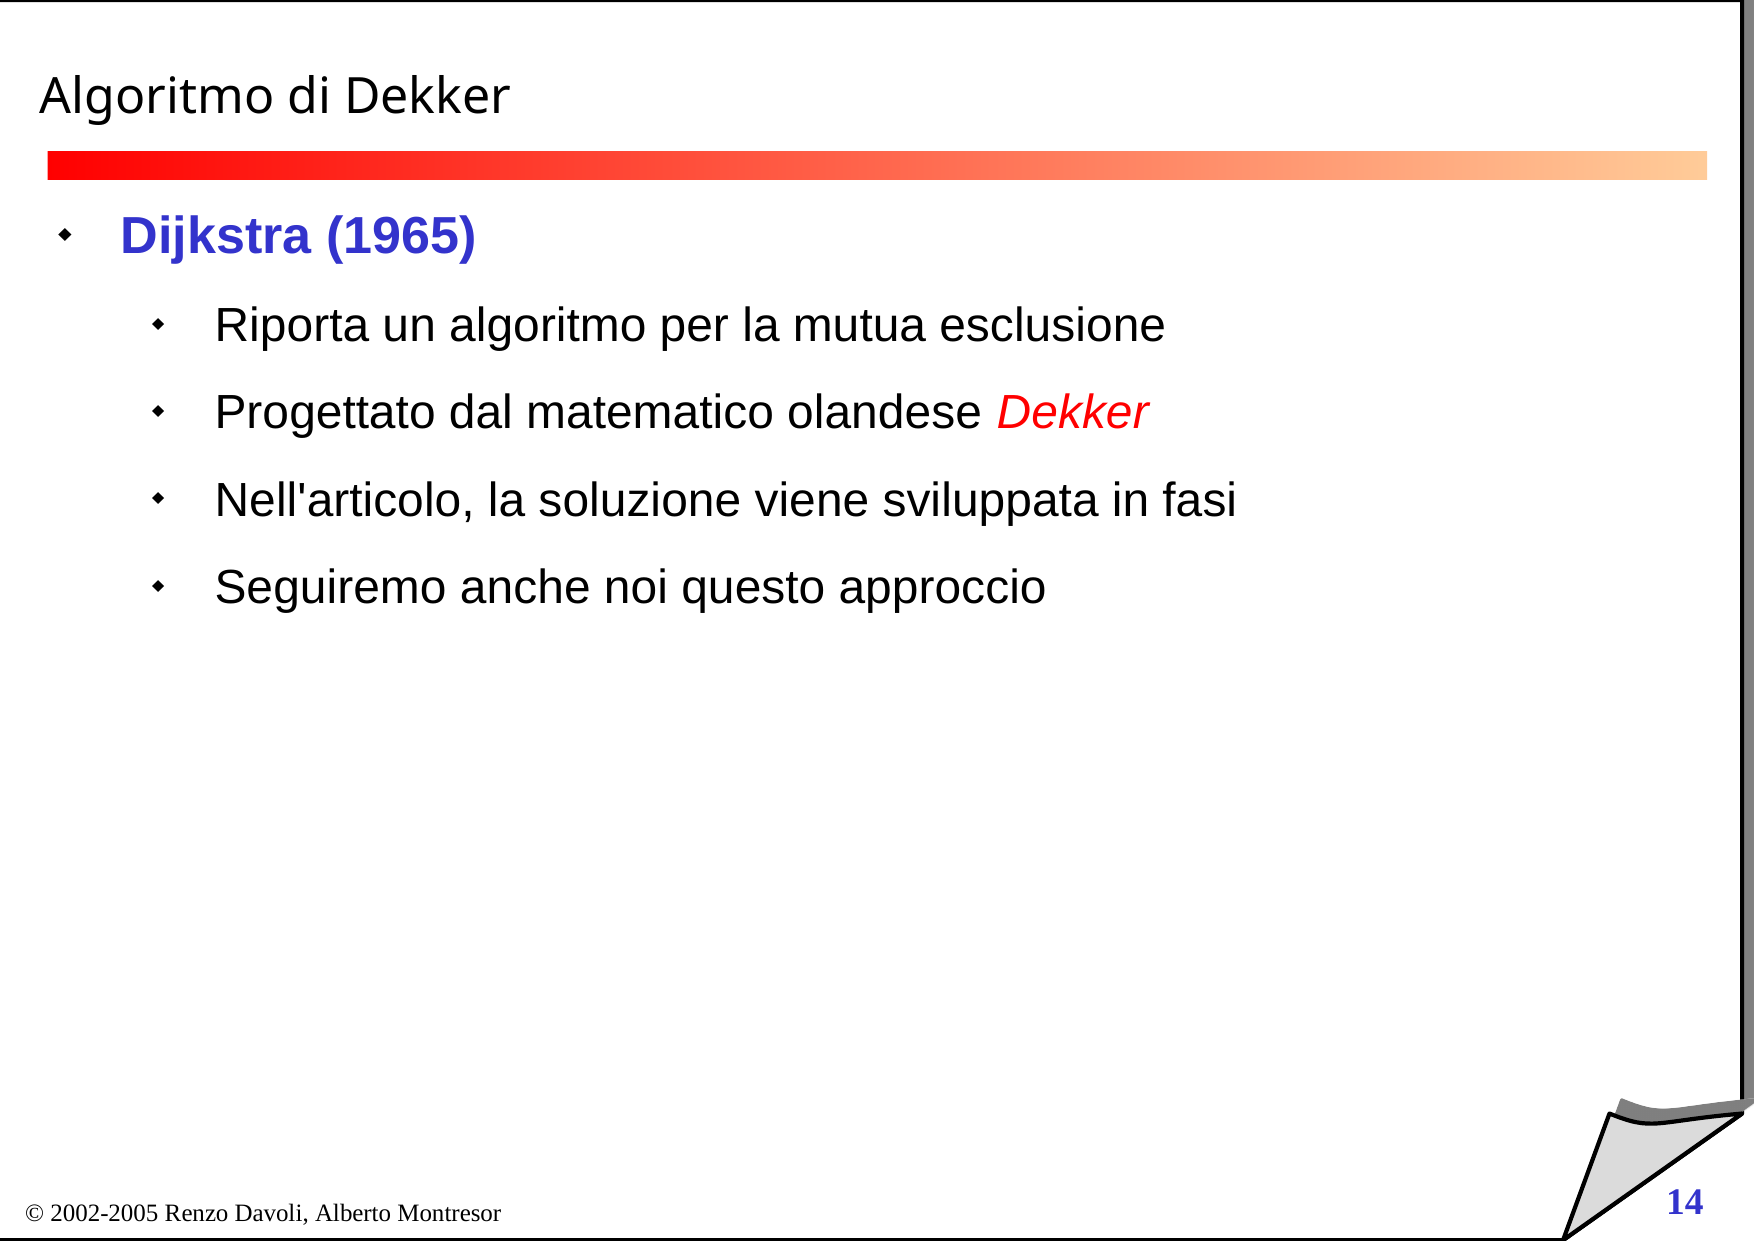

# Algoritmo di Dekker
Dijkstra (1965)
Riporta un algoritmo per la mutua esclusione
Progettato dal matematico olandese Dekker
Nell'articolo, la soluzione viene sviluppata in fasi
Seguiremo anche noi questo approccio